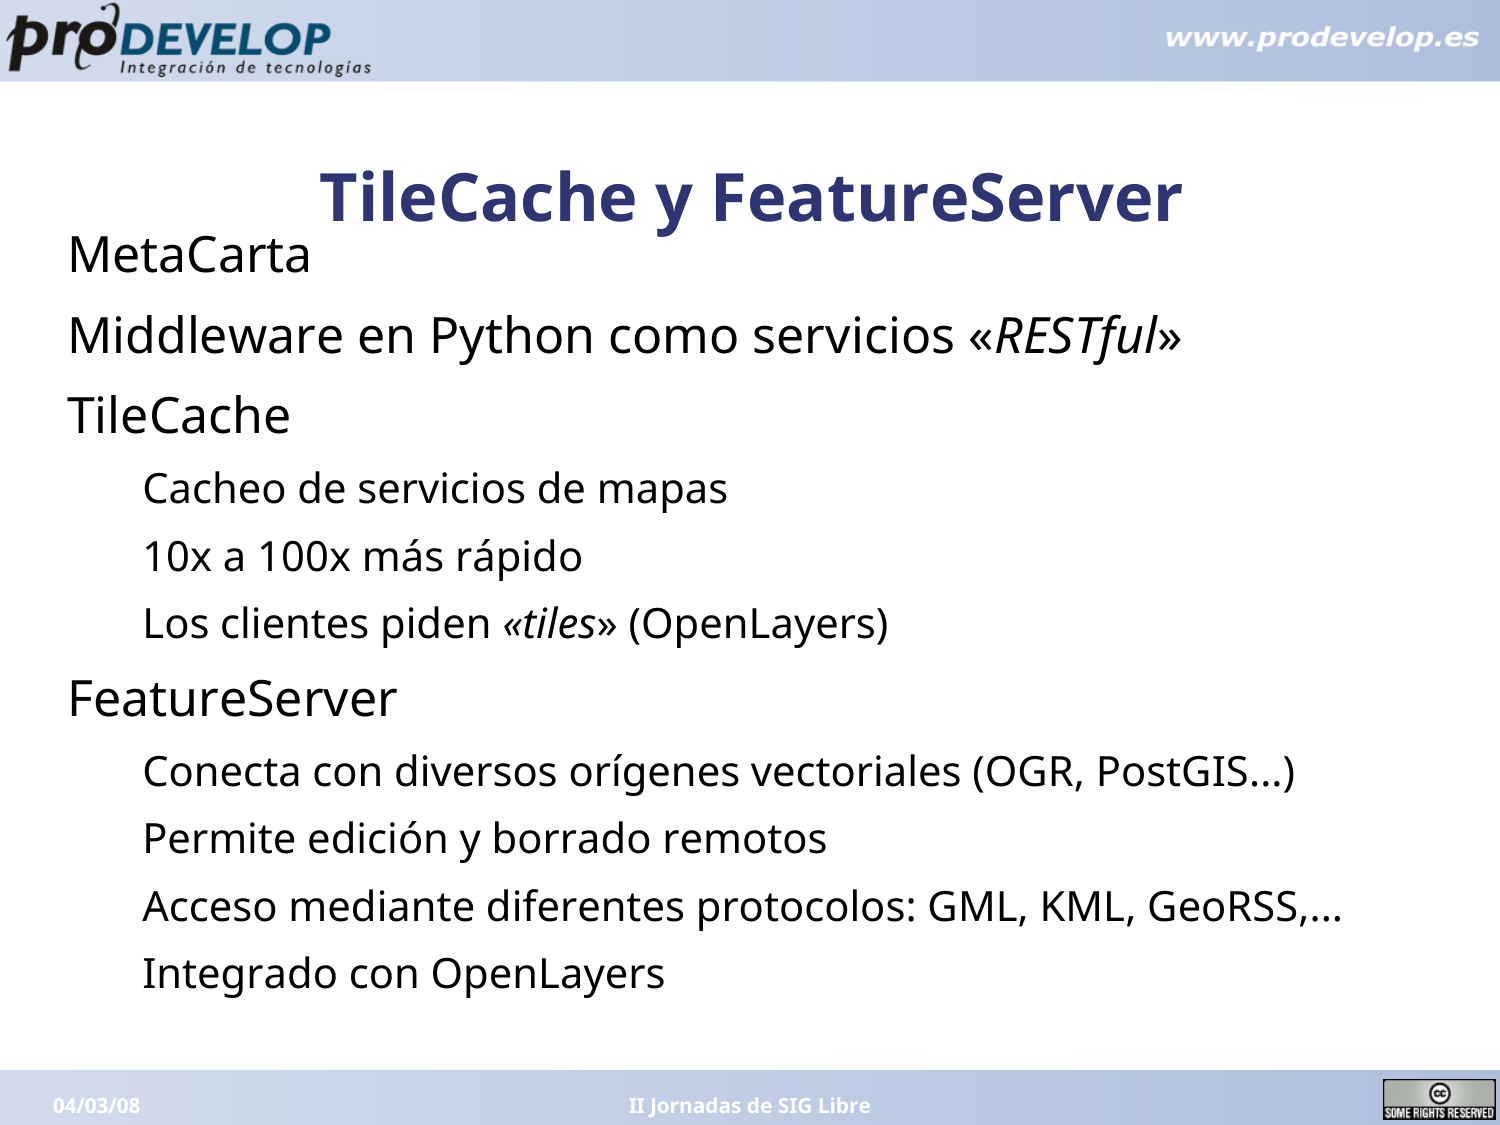

# TileCache y FeatureServer
MetaCarta
Middleware en Python como servicios «RESTful»
TileCache
Cacheo de servicios de mapas
10x a 100x más rápido
Los clientes piden «tiles» (OpenLayers)
FeatureServer
Conecta con diversos orígenes vectoriales (OGR, PostGIS...)
Permite edición y borrado remotos
Acceso mediante diferentes protocolos: GML, KML, GeoRSS,...
Integrado con OpenLayers
25/10/2006
20
Plan Difusión Interna gvSIG v. 2.0